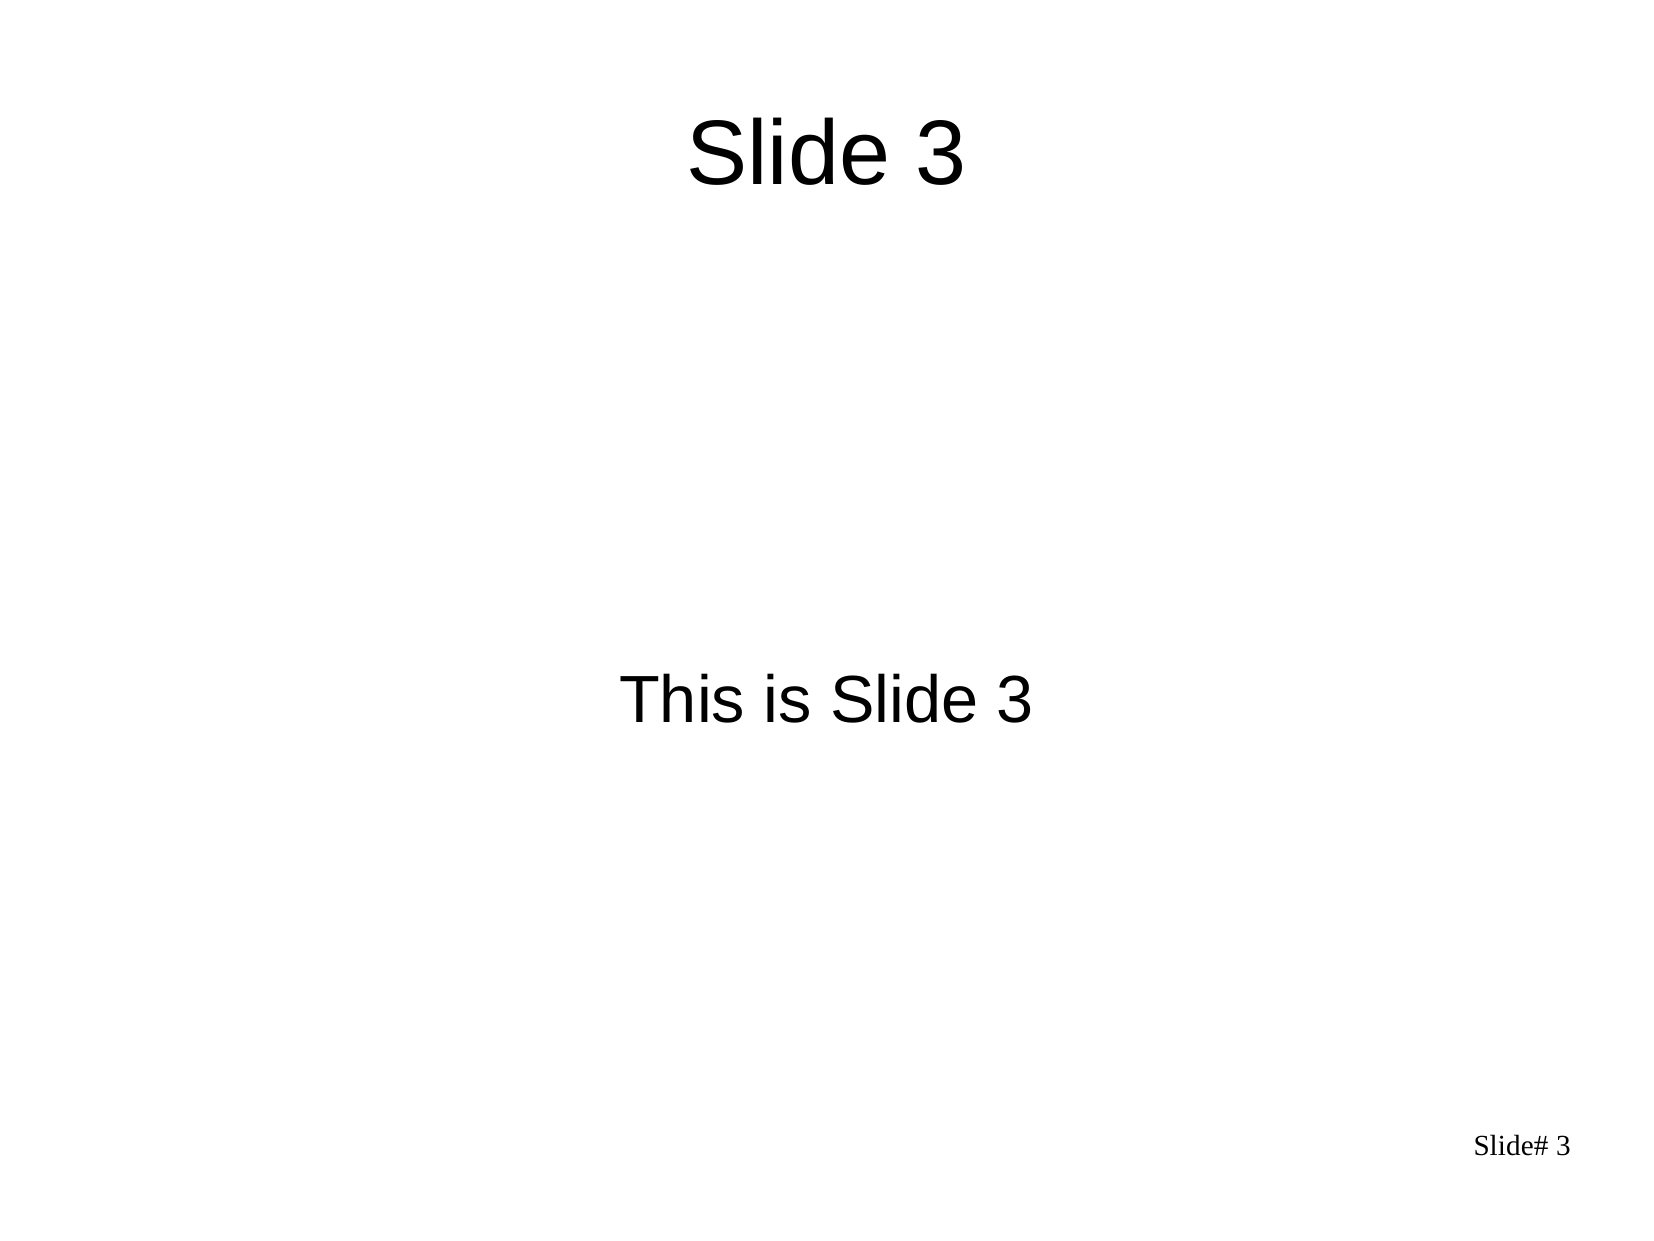

# Slide 3
This is Slide 3
3